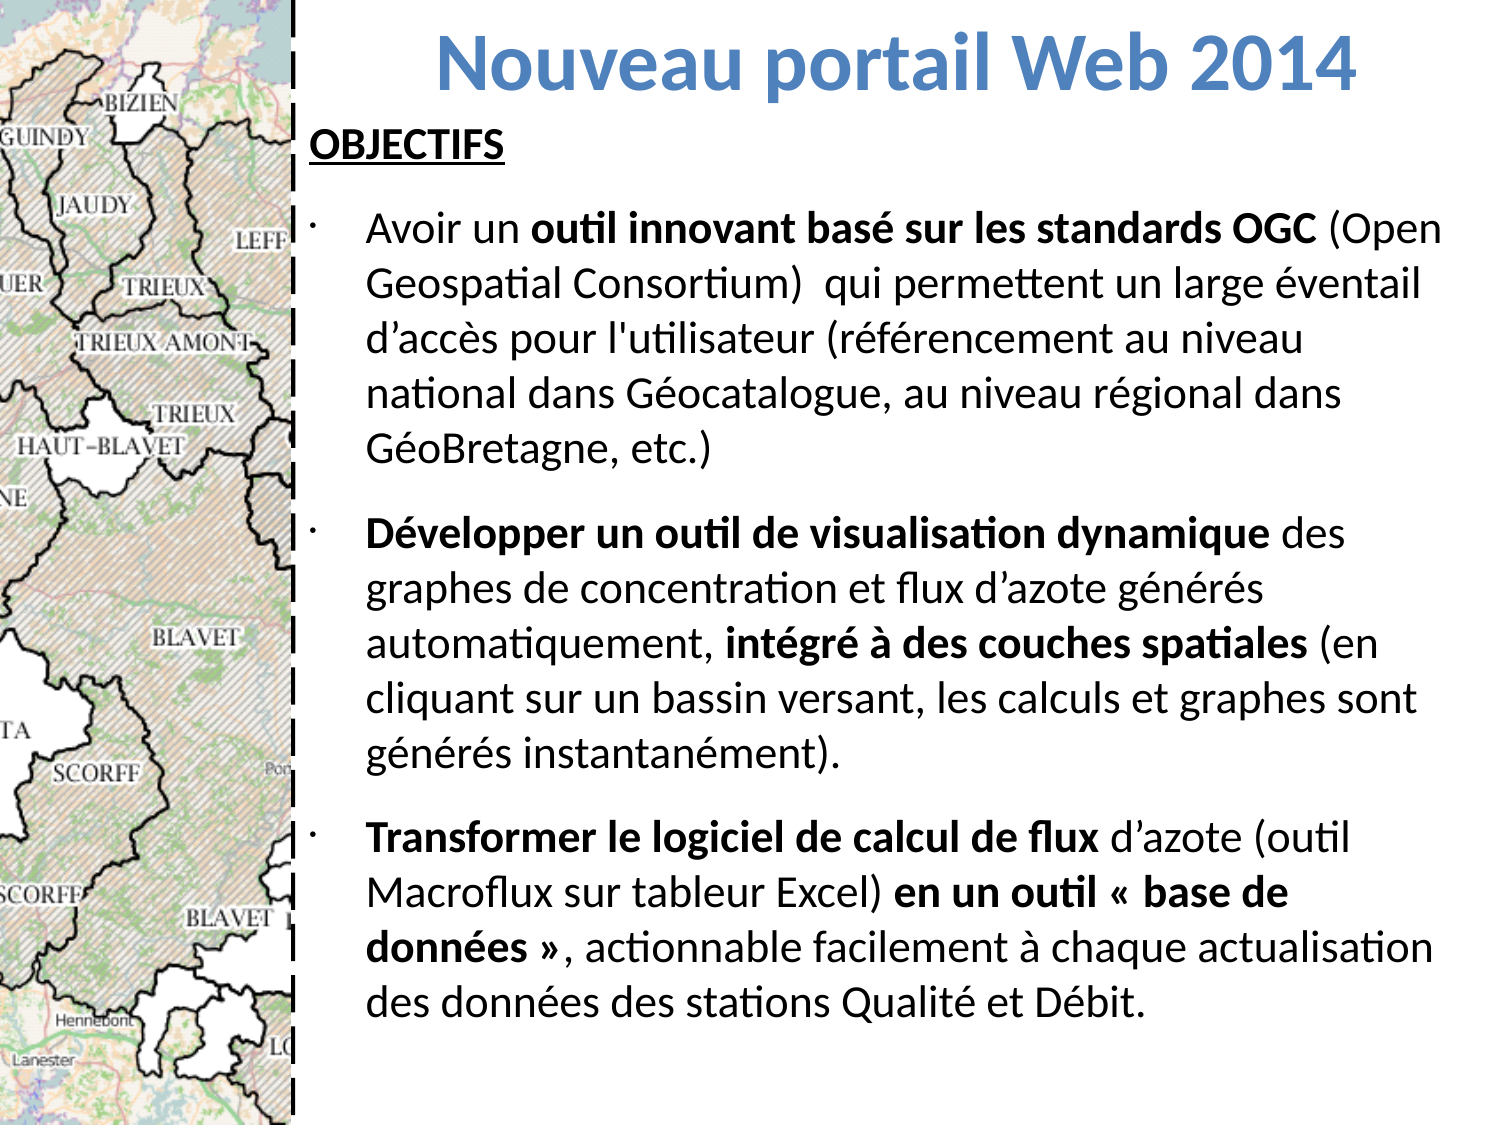

# Nouveau portail Web 2014
OBJECTIFS
Avoir un outil innovant basé sur les standards OGC (Open Geospatial Consortium) qui permettent un large éventail d’accès pour l'utilisateur (référencement au niveau national dans Géocatalogue, au niveau régional dans GéoBretagne, etc.)
Développer un outil de visualisation dynamique des graphes de concentration et flux d’azote générés automatiquement, intégré à des couches spatiales (en cliquant sur un bassin versant, les calculs et graphes sont générés instantanément).
Transformer le logiciel de calcul de flux d’azote (outil Macroflux sur tableur Excel) en un outil « base de données », actionnable facilement à chaque actualisation des données des stations Qualité et Débit.